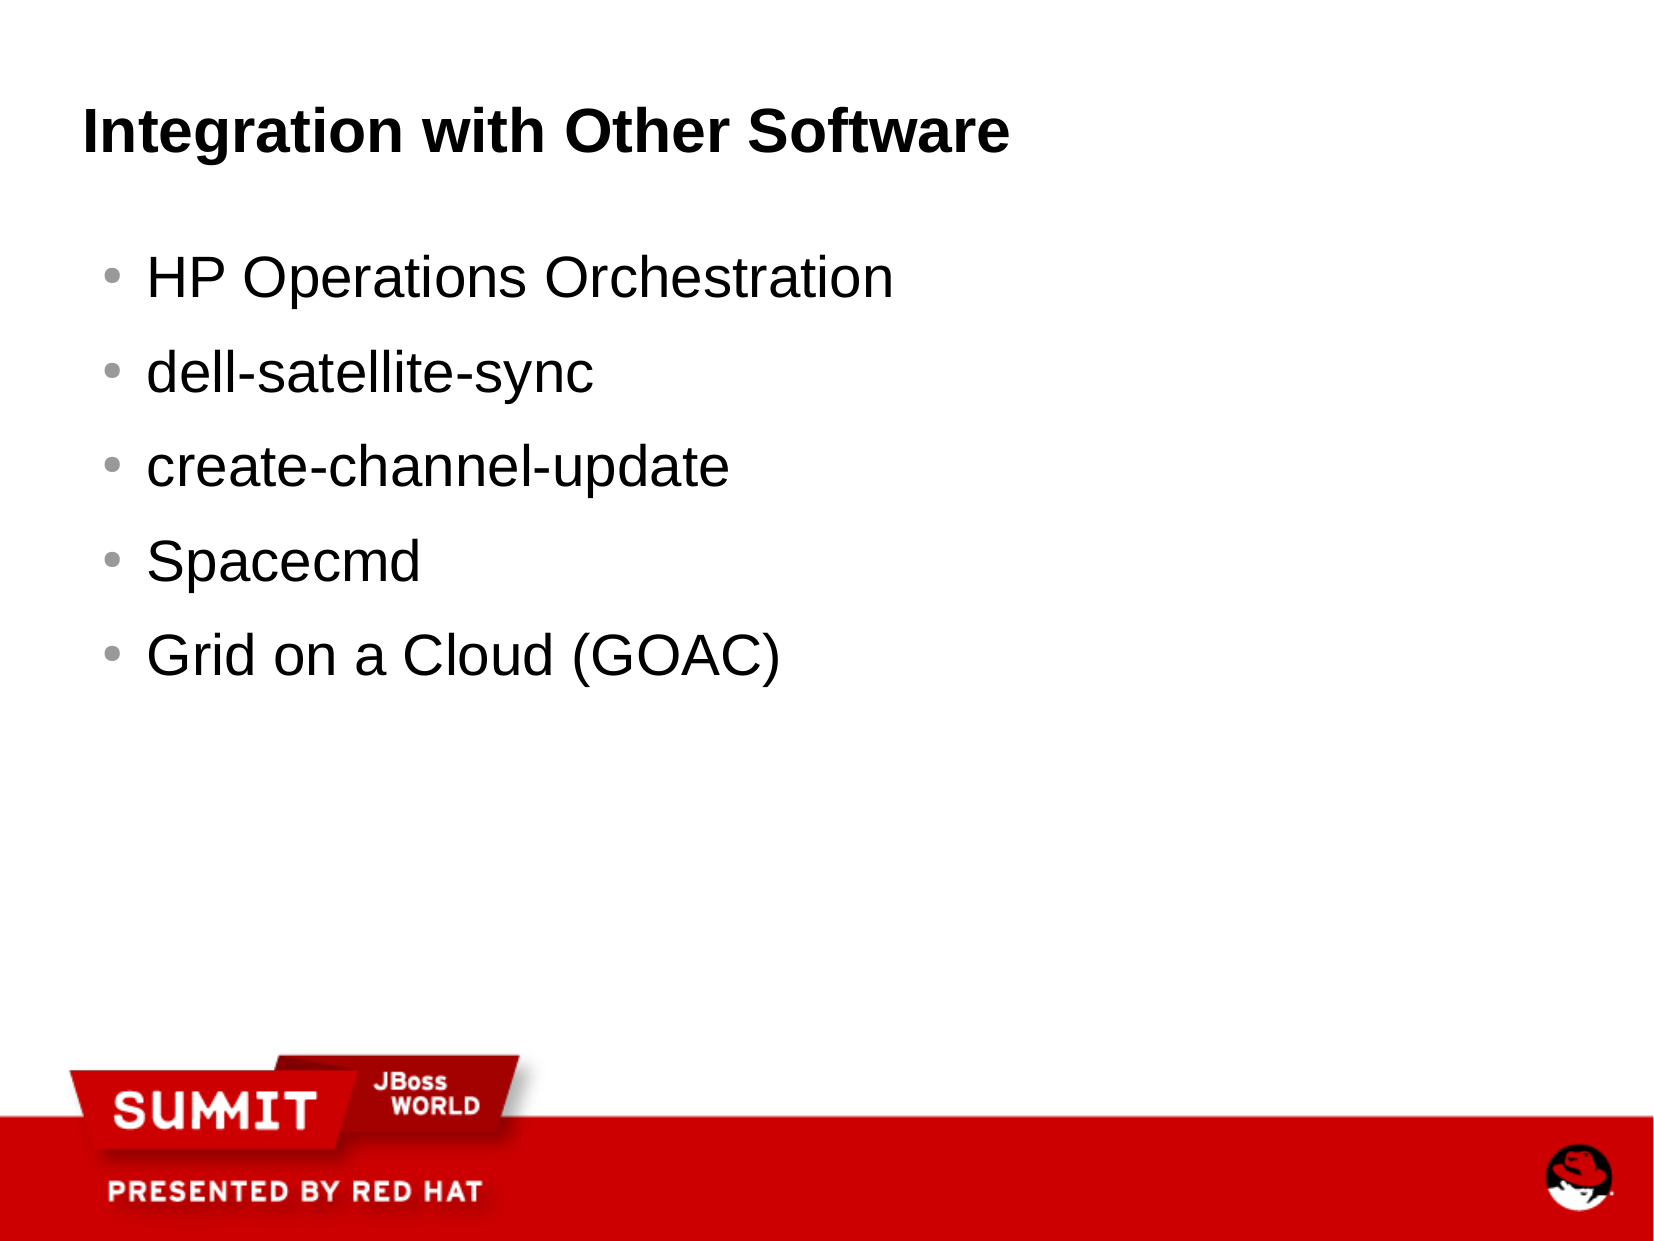

# Integration with Other Software
HP Operations Orchestration
dell-satellite-sync
create-channel-update
Spacecmd
Grid on a Cloud (GOAC)